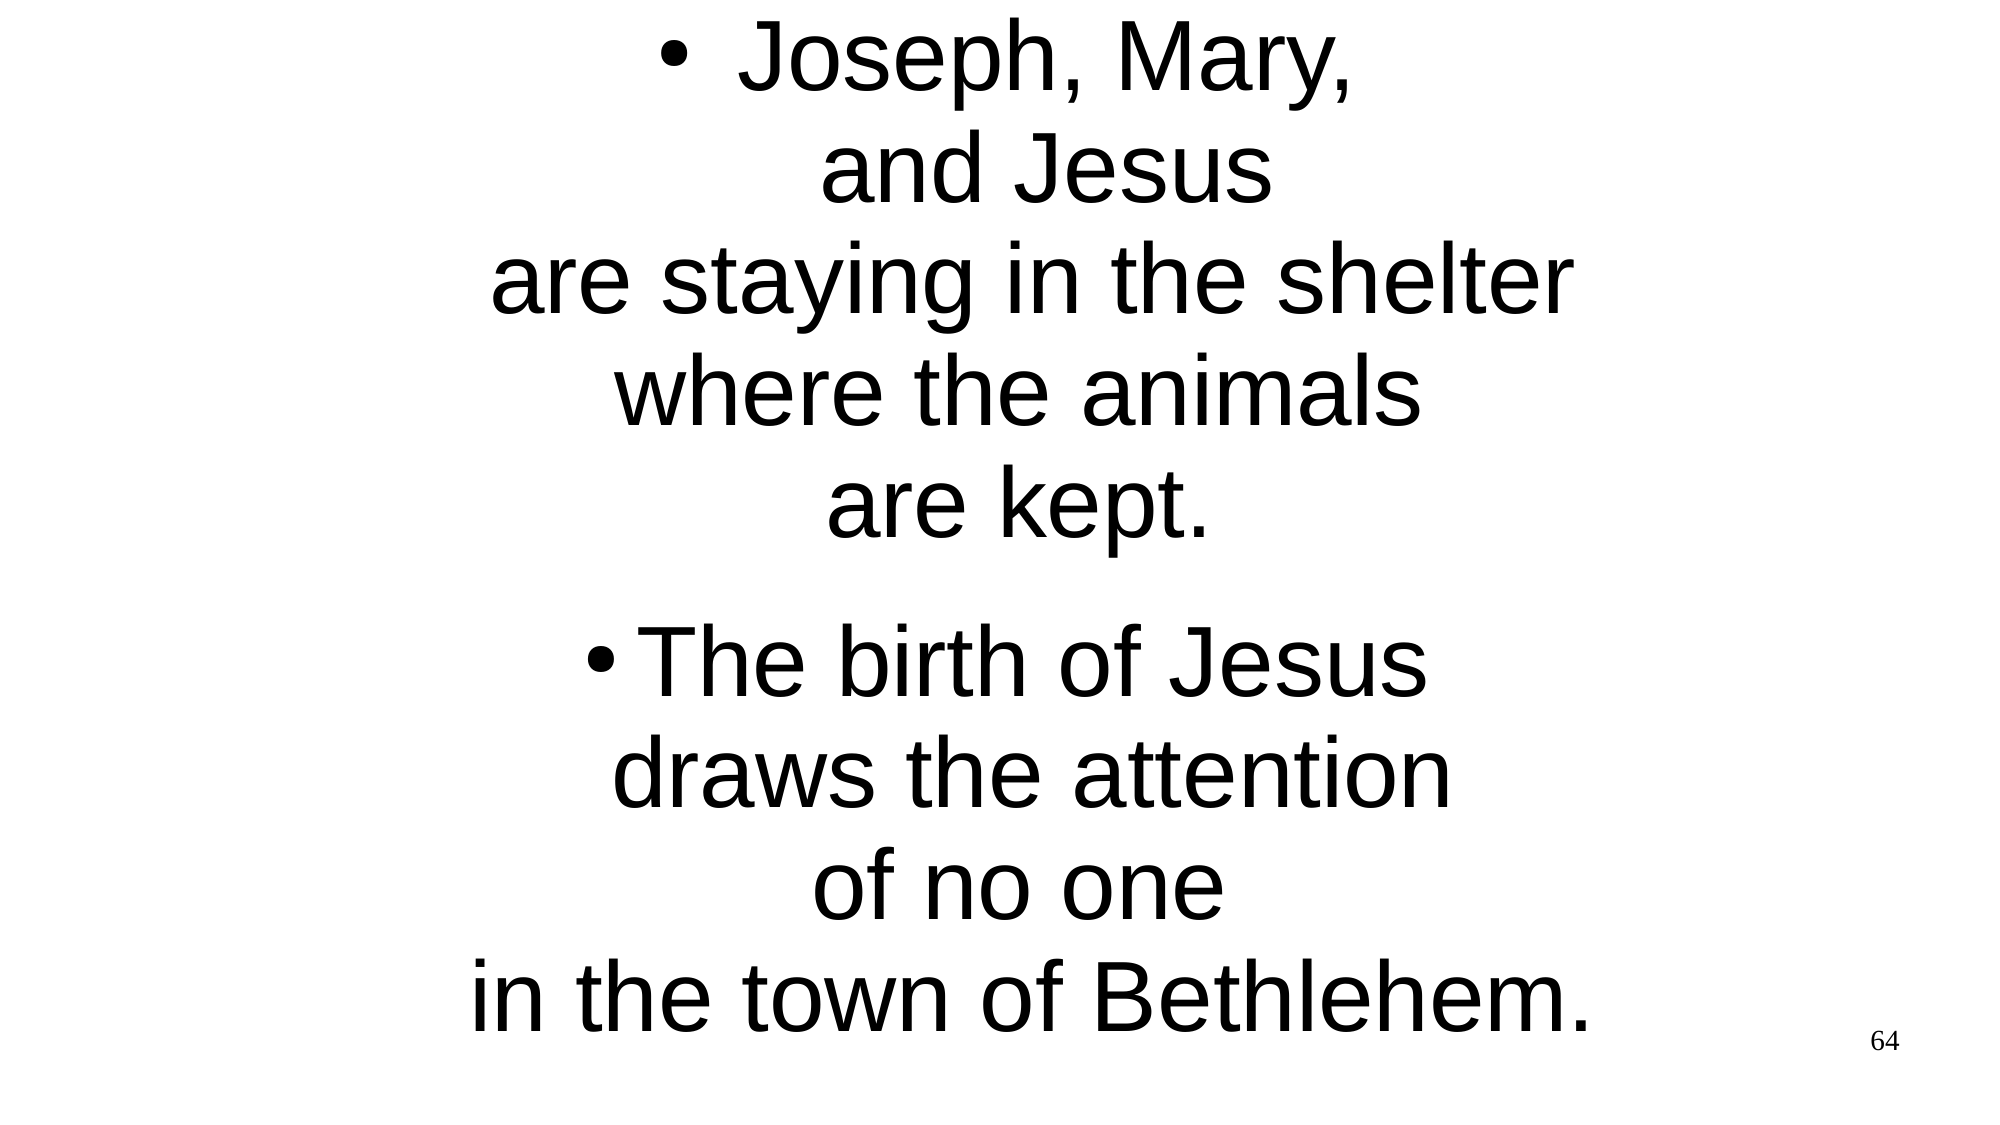

# Joseph, Mary, and Jesus are staying in the shelter where the animals are kept.
The birth of Jesus
 draws the attention
of no one
in the town of Bethlehem.
64